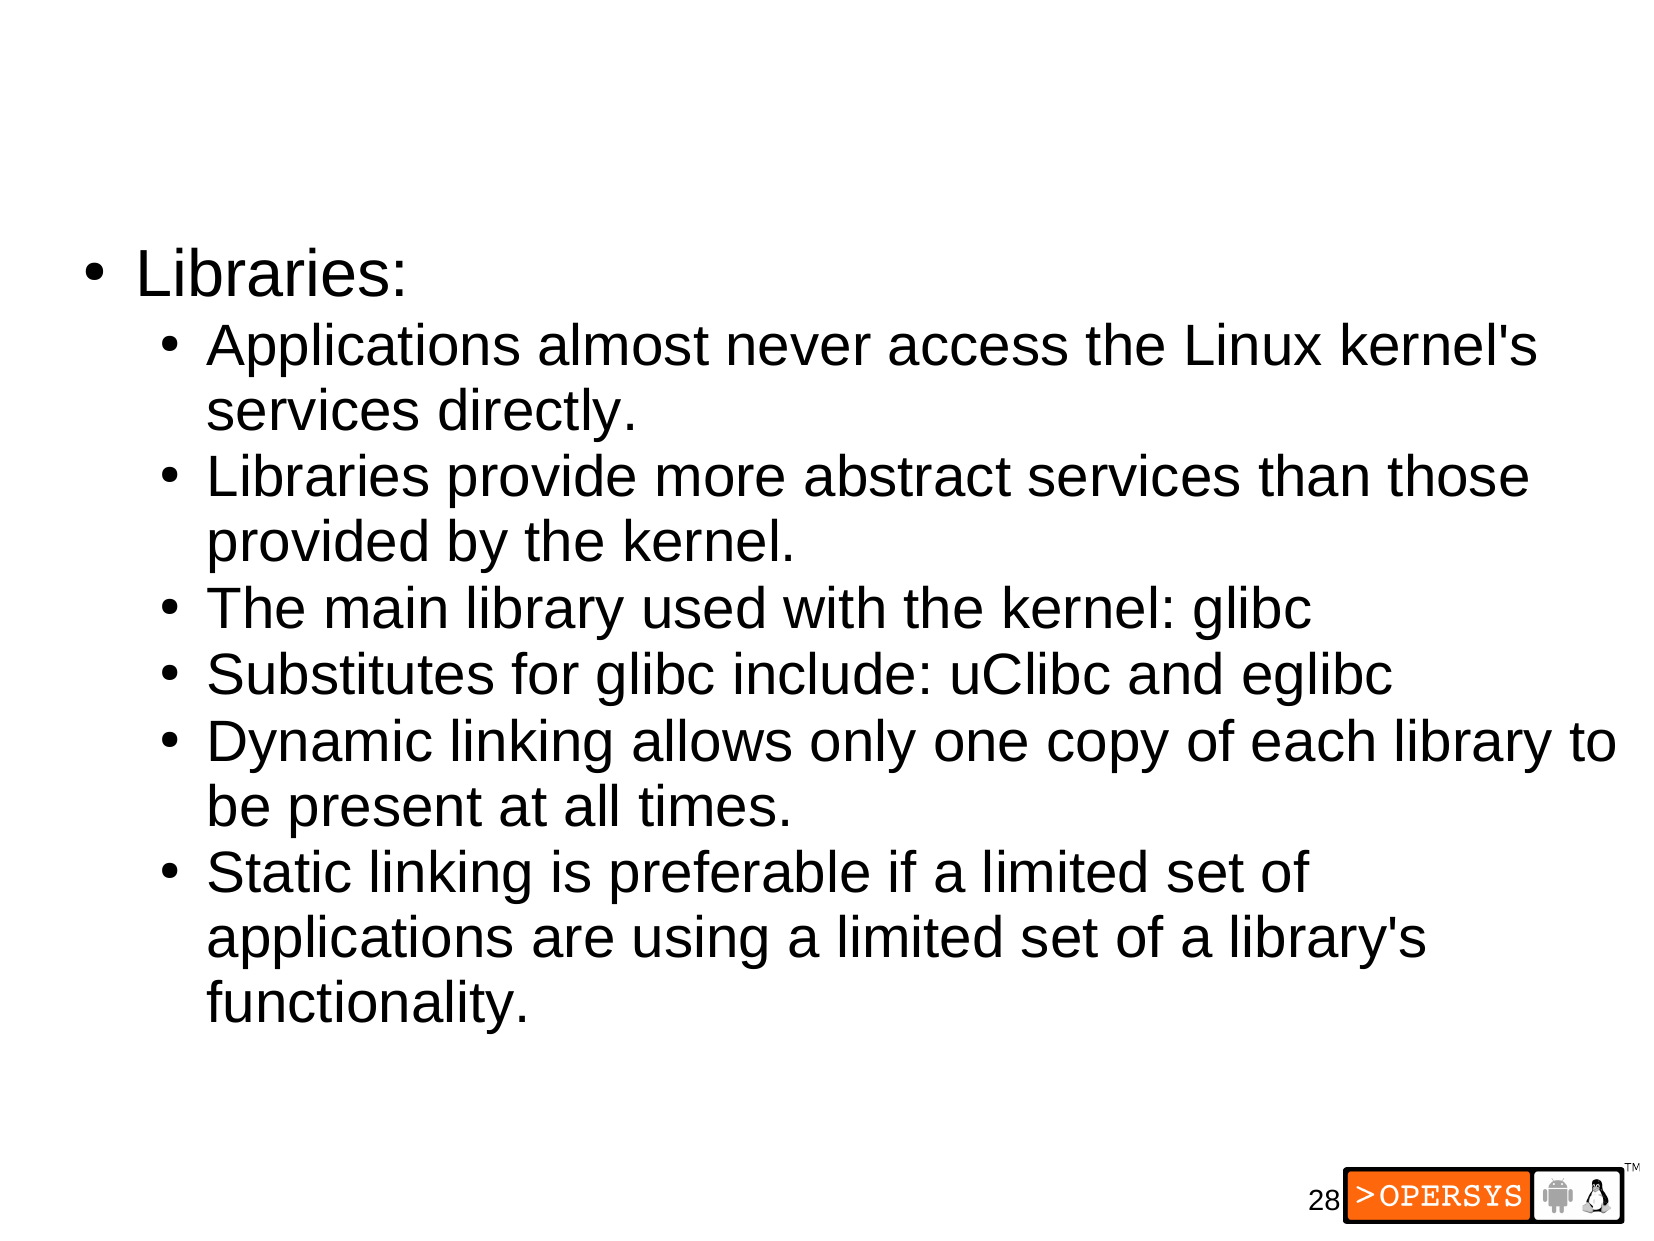

# Libraries:
Applications almost never access the Linux kernel's services directly.
Libraries provide more abstract services than those provided by the kernel.
The main library used with the kernel: glibc
Substitutes for glibc include: uClibc and eglibc
Dynamic linking allows only one copy of each library to be present at all times.
Static linking is preferable if a limited set of applications are using a limited set of a library's functionality.